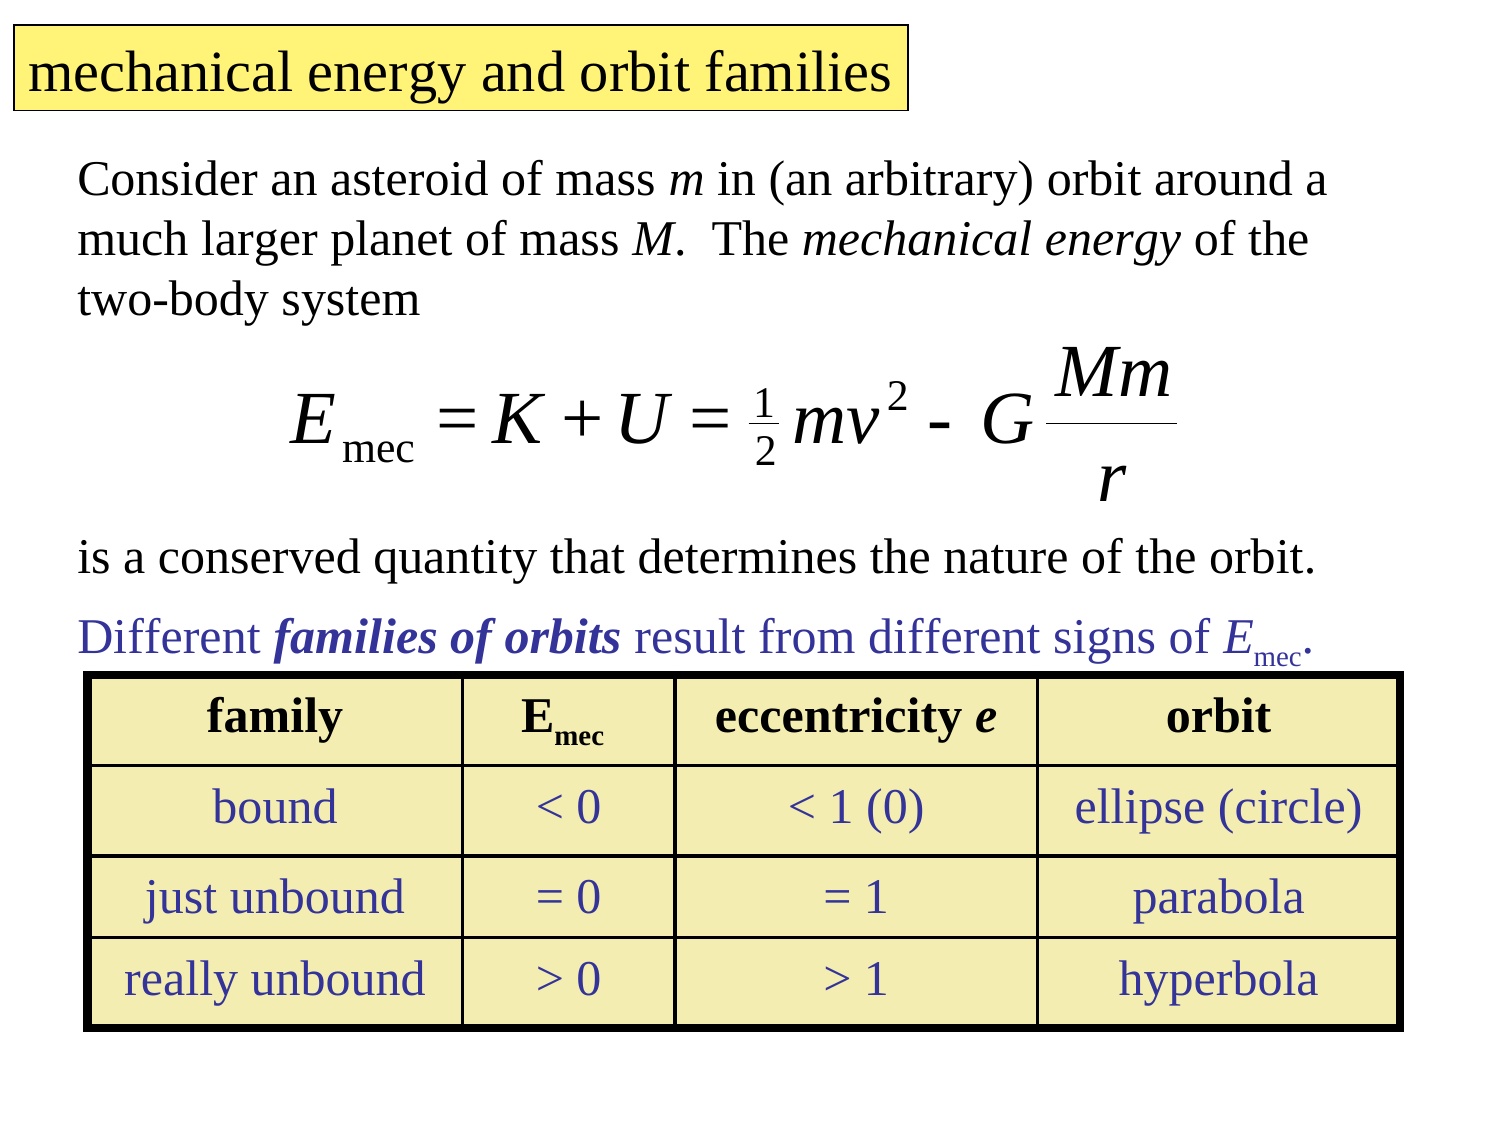

mechanical energy and orbit families
Consider an asteroid of mass m in (an arbitrary) orbit around a much larger planet of mass M. The mechanical energy of the two-body system
is a conserved quantity that determines the nature of the orbit. Different families of orbits result from different signs of Emec.
| family | Emec | eccentricity e | orbit |
| --- | --- | --- | --- |
| bound | < 0 | < 1 (0) | ellipse (circle) |
| just unbound | = 0 | = 1 | parabola |
| really unbound | > 0 | > 1 | hyperbola |